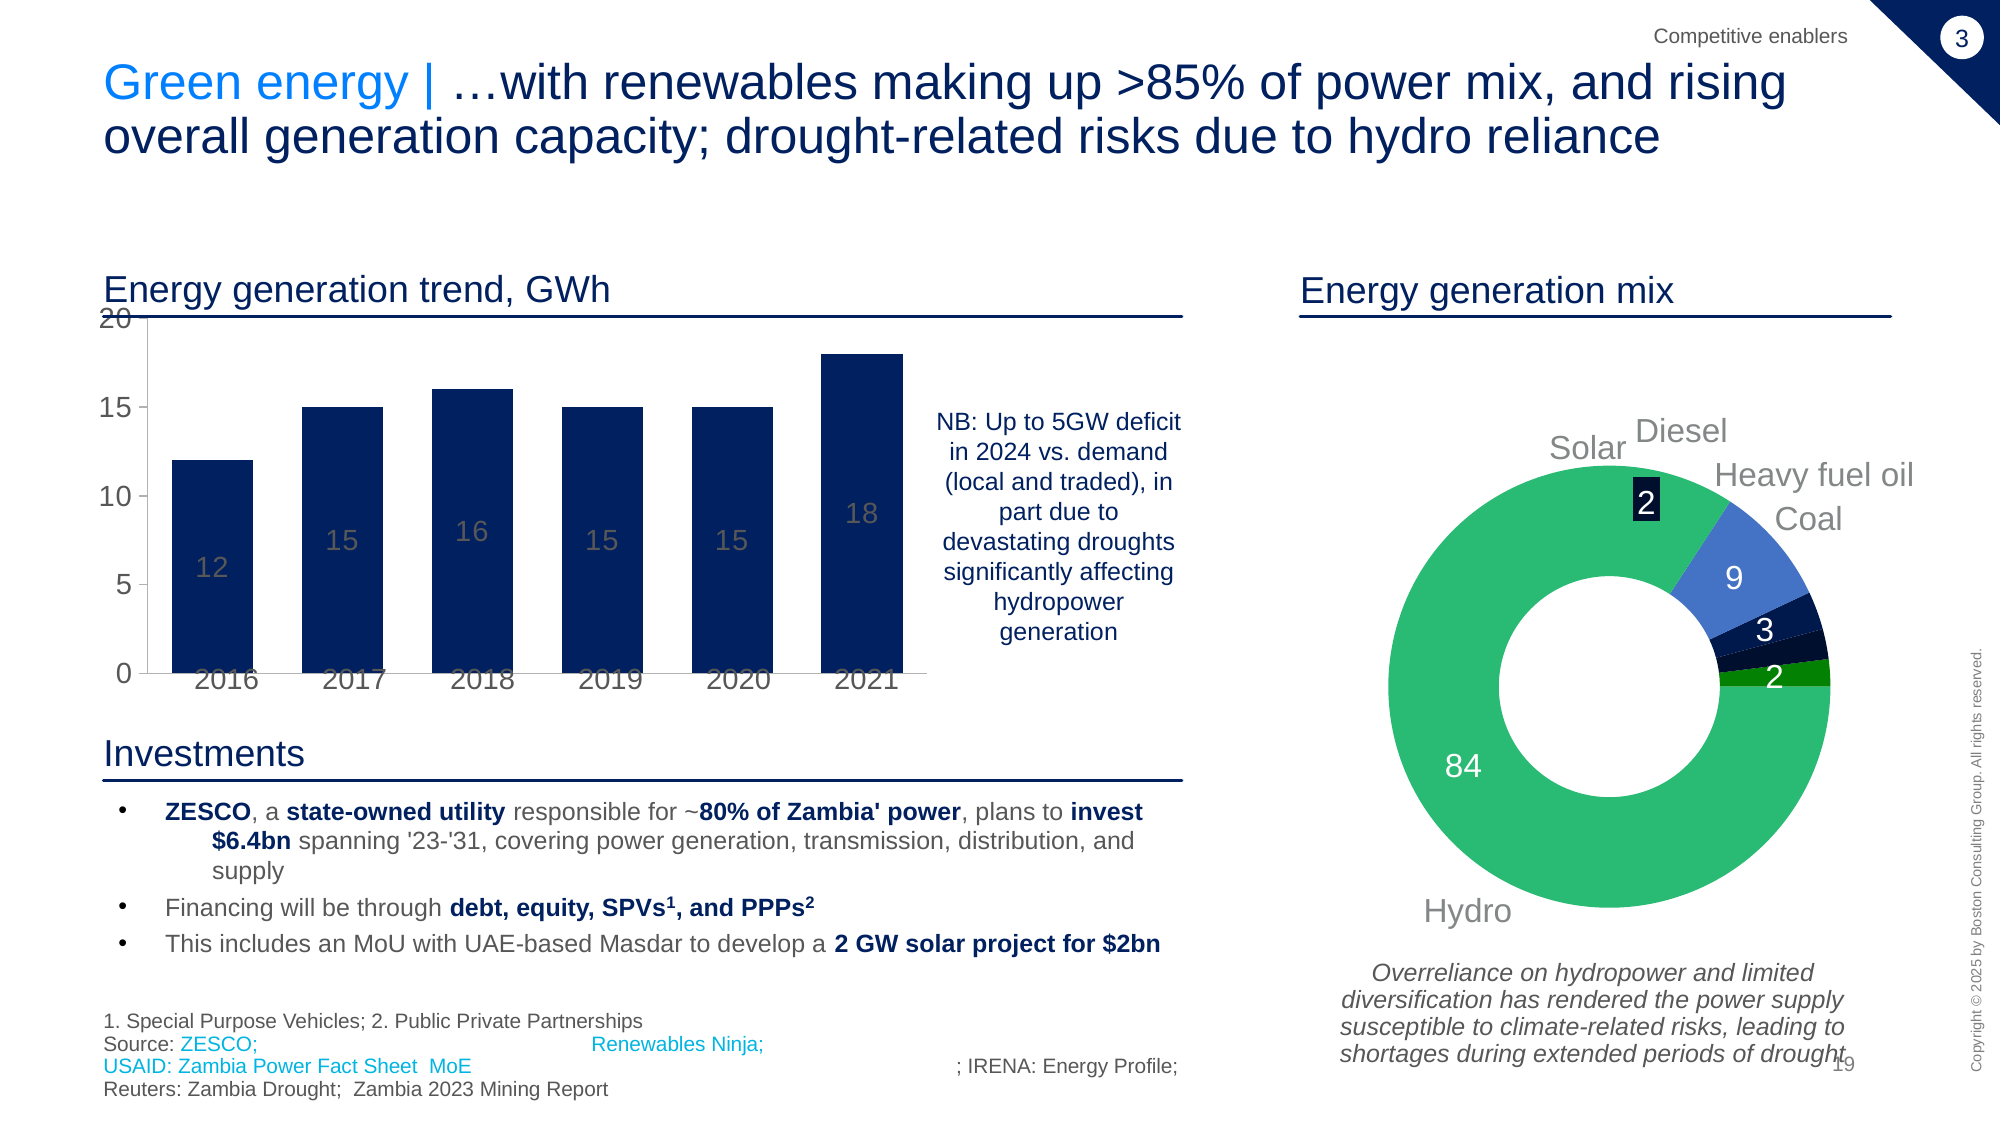

Competitive enablers
3
# Green energy | …with renewables making up >85% of power mix, and rising overall generation capacity; drought-related risks due to hydro reliance
Energy generation trend, GWh
Energy generation mix
### Chart
| Category | Series1 |
|---|---|
| 1 | 12.0 |
| 2 | 15.0 |
| 3 | 16.0 |
| 4 | 15.0 |
| 5 | 15.0 |
| 6 | 18.0 |NB: Up to 5GW deficit in 2024 vs. demand (local and traded), in part due to devastating droughts significantly affecting hydropower generation
### Chart
| Category | Series1 |
|---|---|
| 1 | 2.0 |
| 2 | 2.2 |
| 3 | 2.8 |
| 4 | 8.8 |
| 5 | 84.2 |Diesel
Solar
Heavy fuel oil
2
Coal
2016
2017
2018
2019
2020
2021
Investments
ZESCO, a state-owned utility responsible for ~80% of Zambia' power, plans to invest $6.4bn spanning '23-'31, covering power generation, transmission, distribution, and supply
Financing will be through debt, equity, SPVs1, and PPPs2
This includes an MoU with UAE-based Masdar to develop a 2 GW solar project for $2bn
Hydro
Overreliance on hydropower and limited diversification has rendered the power supply susceptible to climate-related risks, leading to shortages during extended periods of drought
1. Special Purpose Vehicles; 2. Public Private Partnerships
Source: ZESCO; Ministerial Statement on Electricity; Renewables Ninja; Atlantic Council: RE Investment; USAID: Zambia Power Fact Sheet; MoE: Status of Electricity Generation and Demand Profile; IRENA: Energy Profile; Reuters: Zambia Drought; Zambia 2023 Mining Report